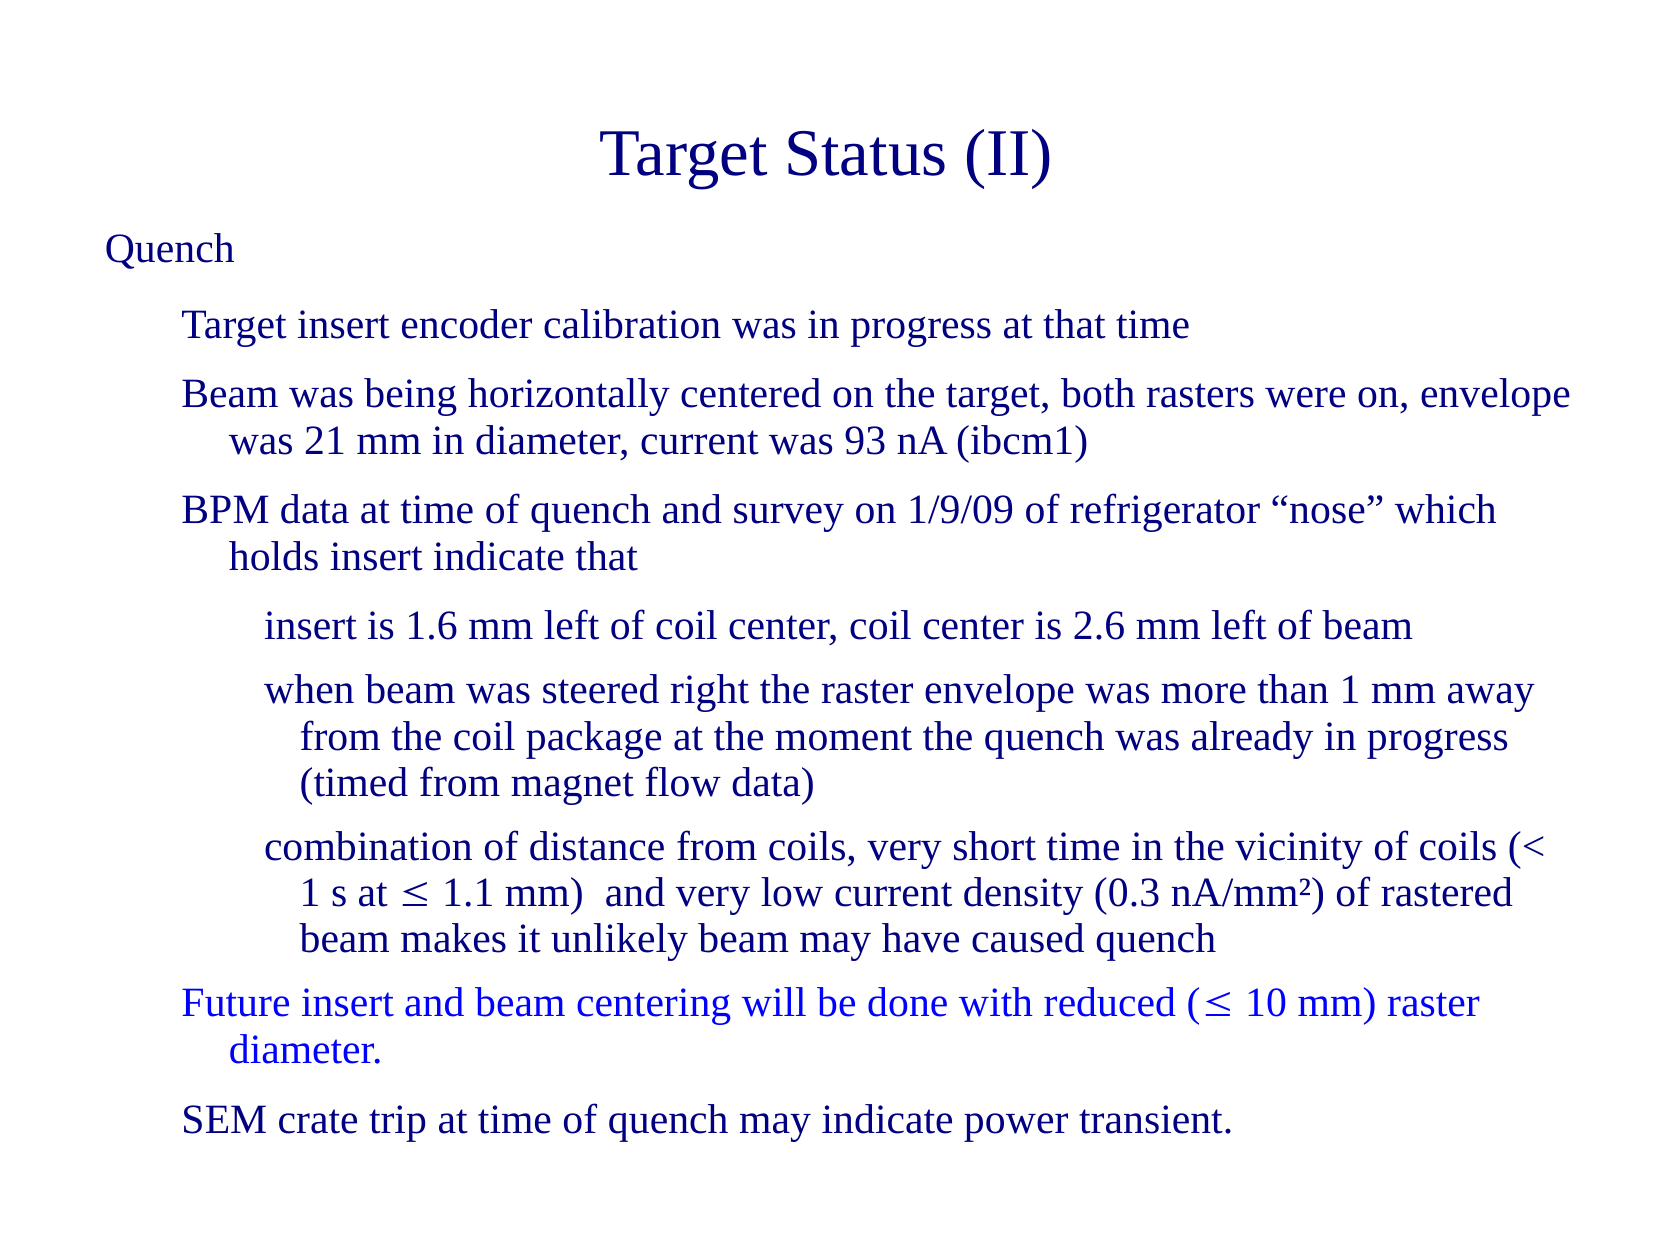

# Target Status (II)
Quench
Target insert encoder calibration was in progress at that time
Beam was being horizontally centered on the target, both rasters were on, envelope was 21 mm in diameter, current was 93 nA (ibcm1)
BPM data at time of quench and survey on 1/9/09 of refrigerator “nose” which holds insert indicate that
insert is 1.6 mm left of coil center, coil center is 2.6 mm left of beam
when beam was steered right the raster envelope was more than 1 mm away from the coil package at the moment the quench was already in progress (timed from magnet flow data)
combination of distance from coils, very short time in the vicinity of coils (< 1 s at  1.1 mm) and very low current density (0.3 nA/mm²) of rastered beam makes it unlikely beam may have caused quench
Future insert and beam centering will be done with reduced ( 10 mm) raster diameter.
SEM crate trip at time of quench may indicate power transient.